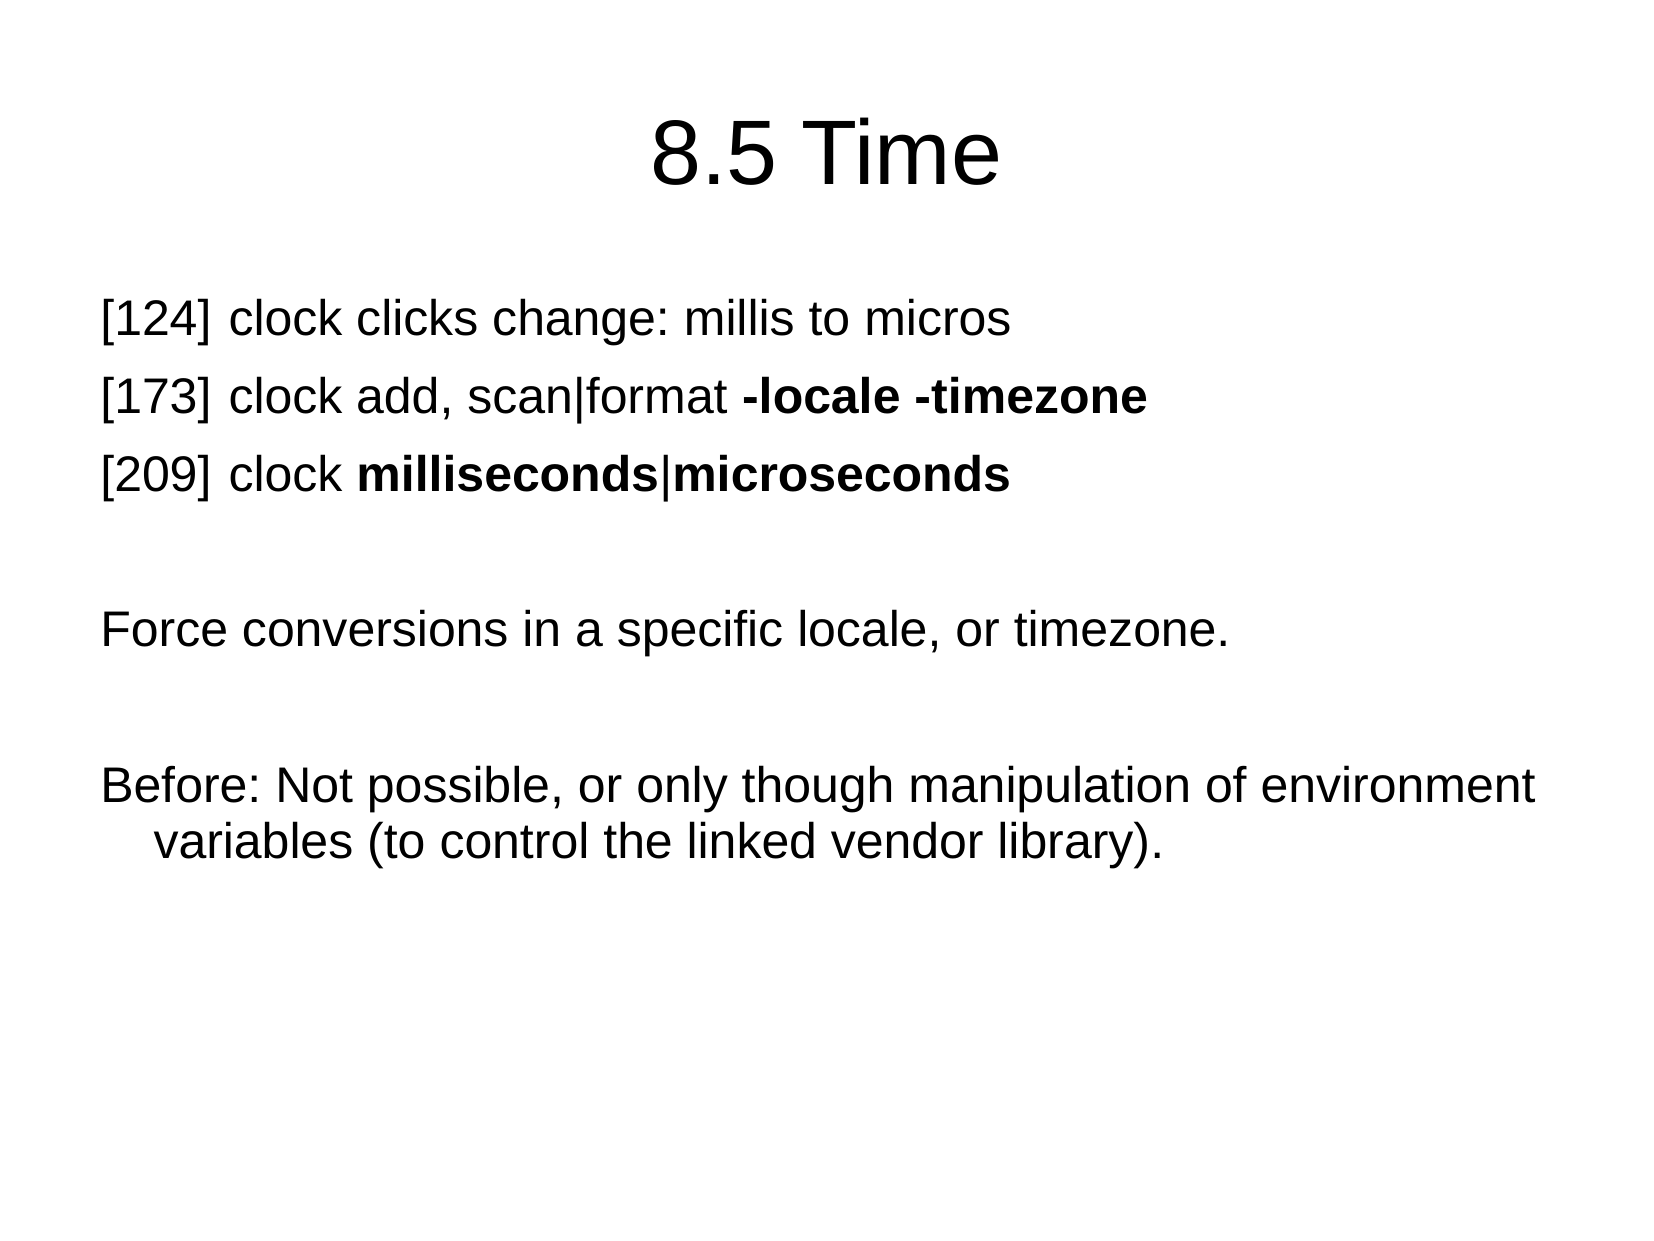

# 8.5 Time
[124]	clock clicks change: millis to micros
[173]	clock add, scan|format -locale -timezone
[209]	clock milliseconds|microseconds
Force conversions in a specific locale, or timezone.
Before: Not possible, or only though manipulation of environment variables (to control the linked vendor library).